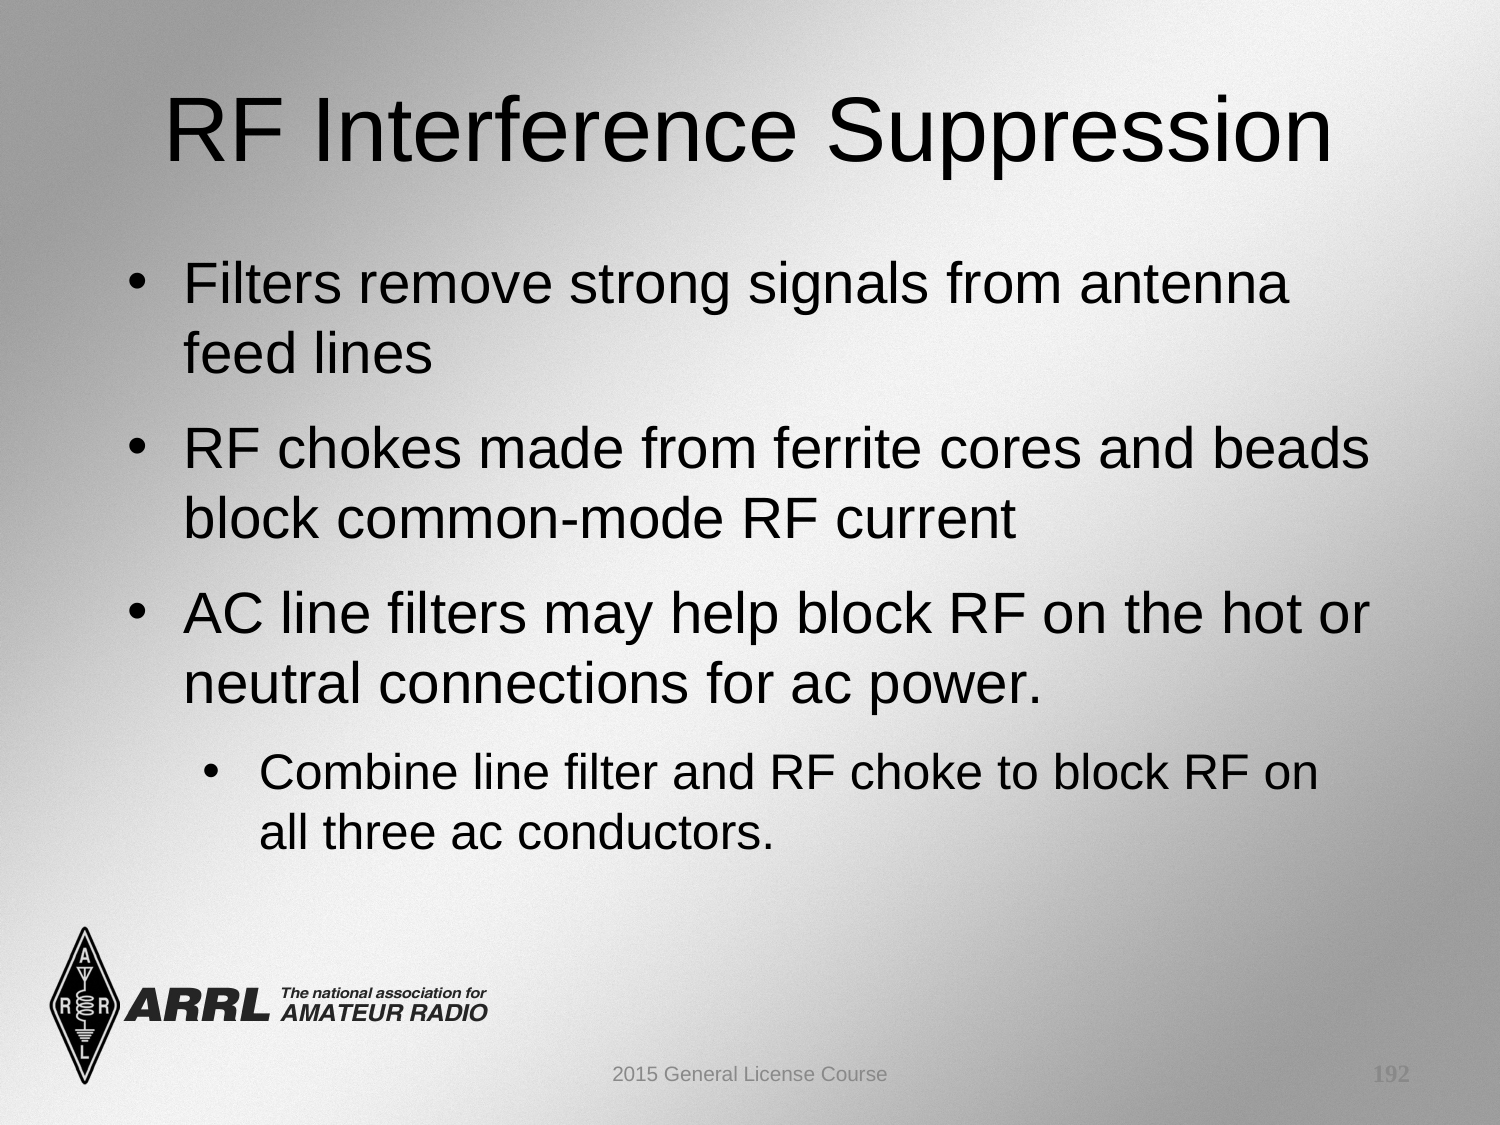

RF Interference Suppression
Filters remove strong signals from antenna feed lines
RF chokes made from ferrite cores and beads block common-mode RF current
AC line filters may help block RF on the hot or neutral connections for ac power.
Combine line filter and RF choke to block RF on all three ac conductors.
2015 General License Course